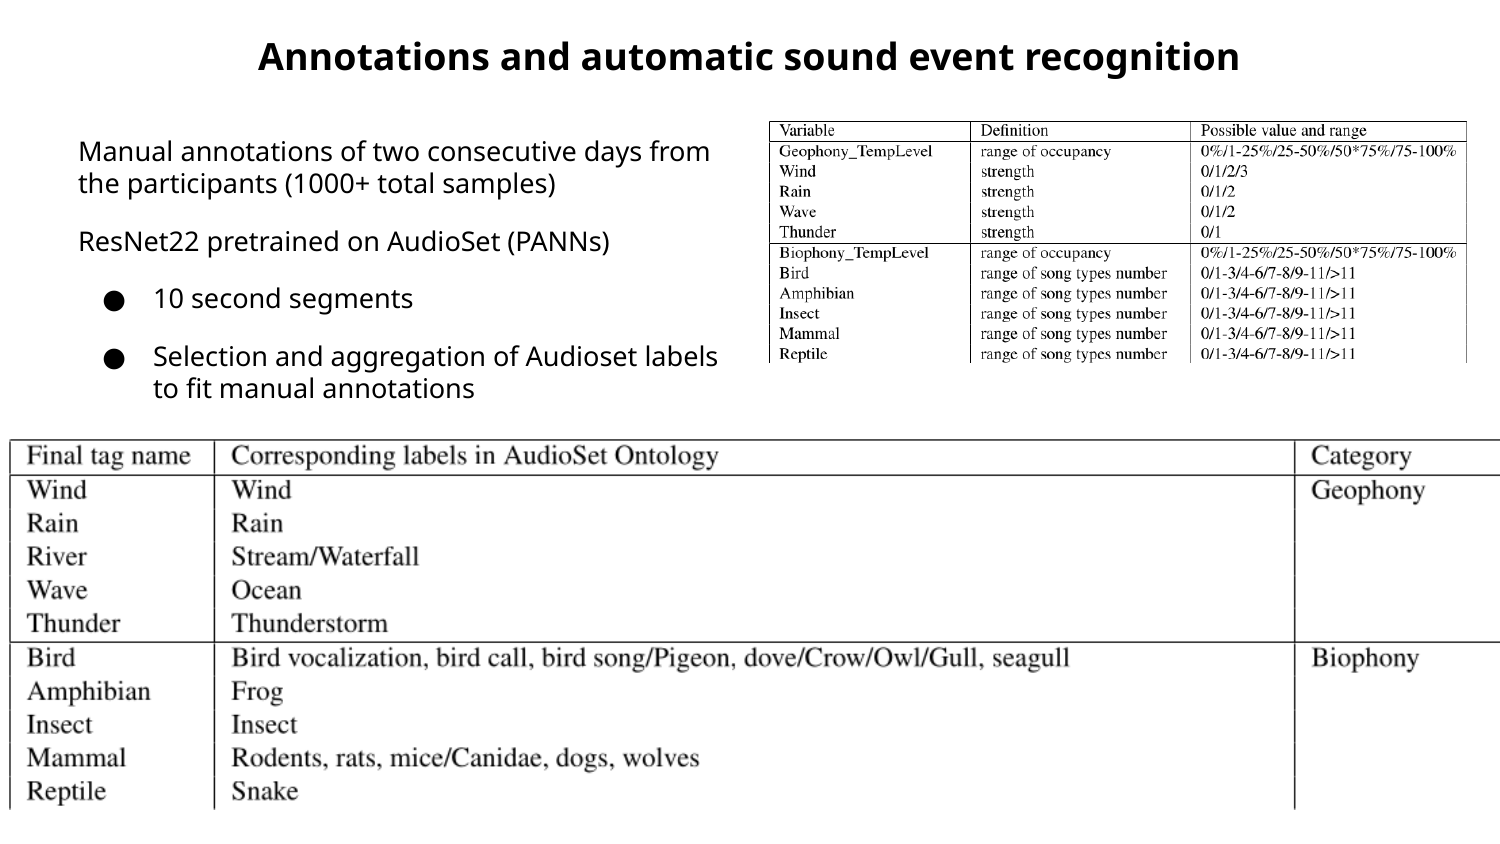

Annotations and automatic sound event recognition
Manual annotations of two consecutive days from the participants (1000+ total samples)
ResNet22 pretrained on AudioSet (PANNs)
10 second segments
Selection and aggregation of Audioset labels to fit manual annotations